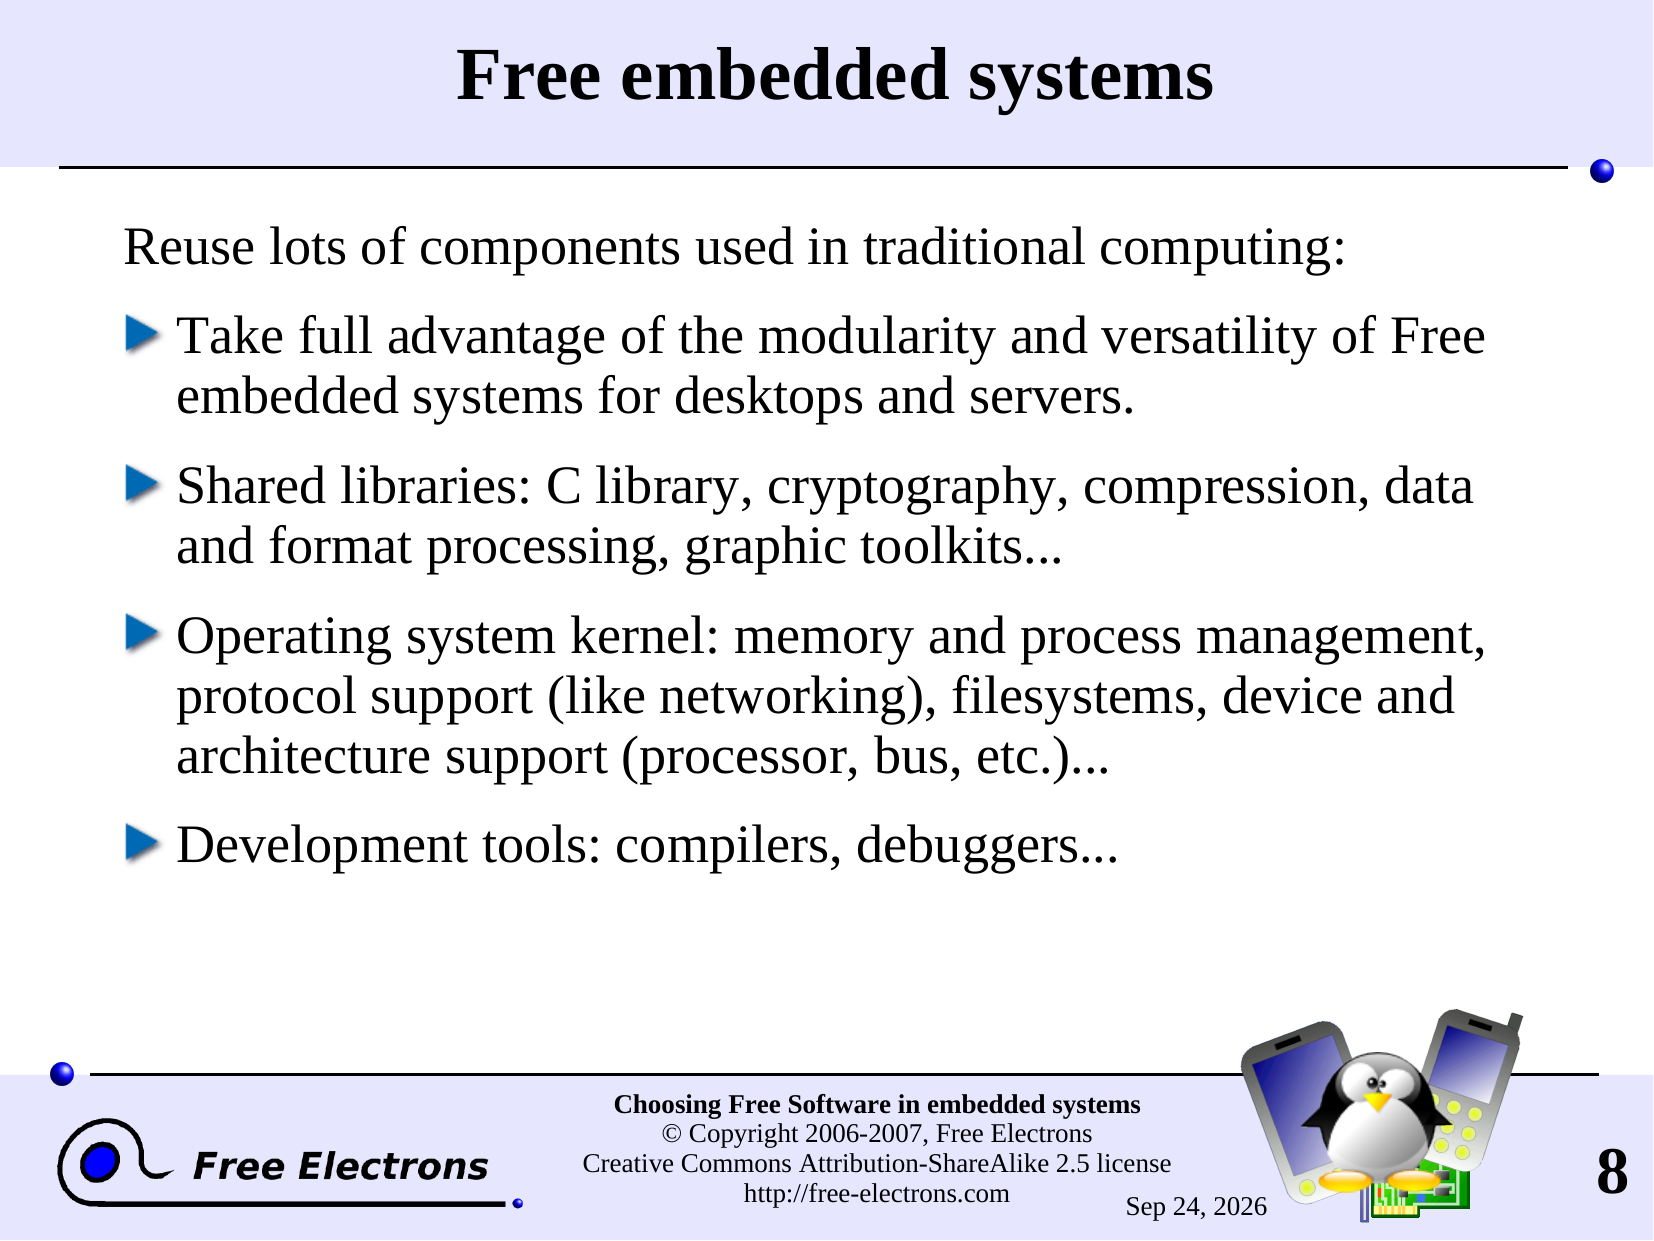

# Free embedded systems
Reuse lots of components used in traditional computing:
Take full advantage of the modularity and versatility of Free embedded systems for desktops and servers.
Shared libraries: C library, cryptography, compression, data and format processing, graphic toolkits...
Operating system kernel: memory and process management, protocol support (like networking), filesystems, device and architecture support (processor, bus, etc.)...
Development tools: compilers, debuggers...